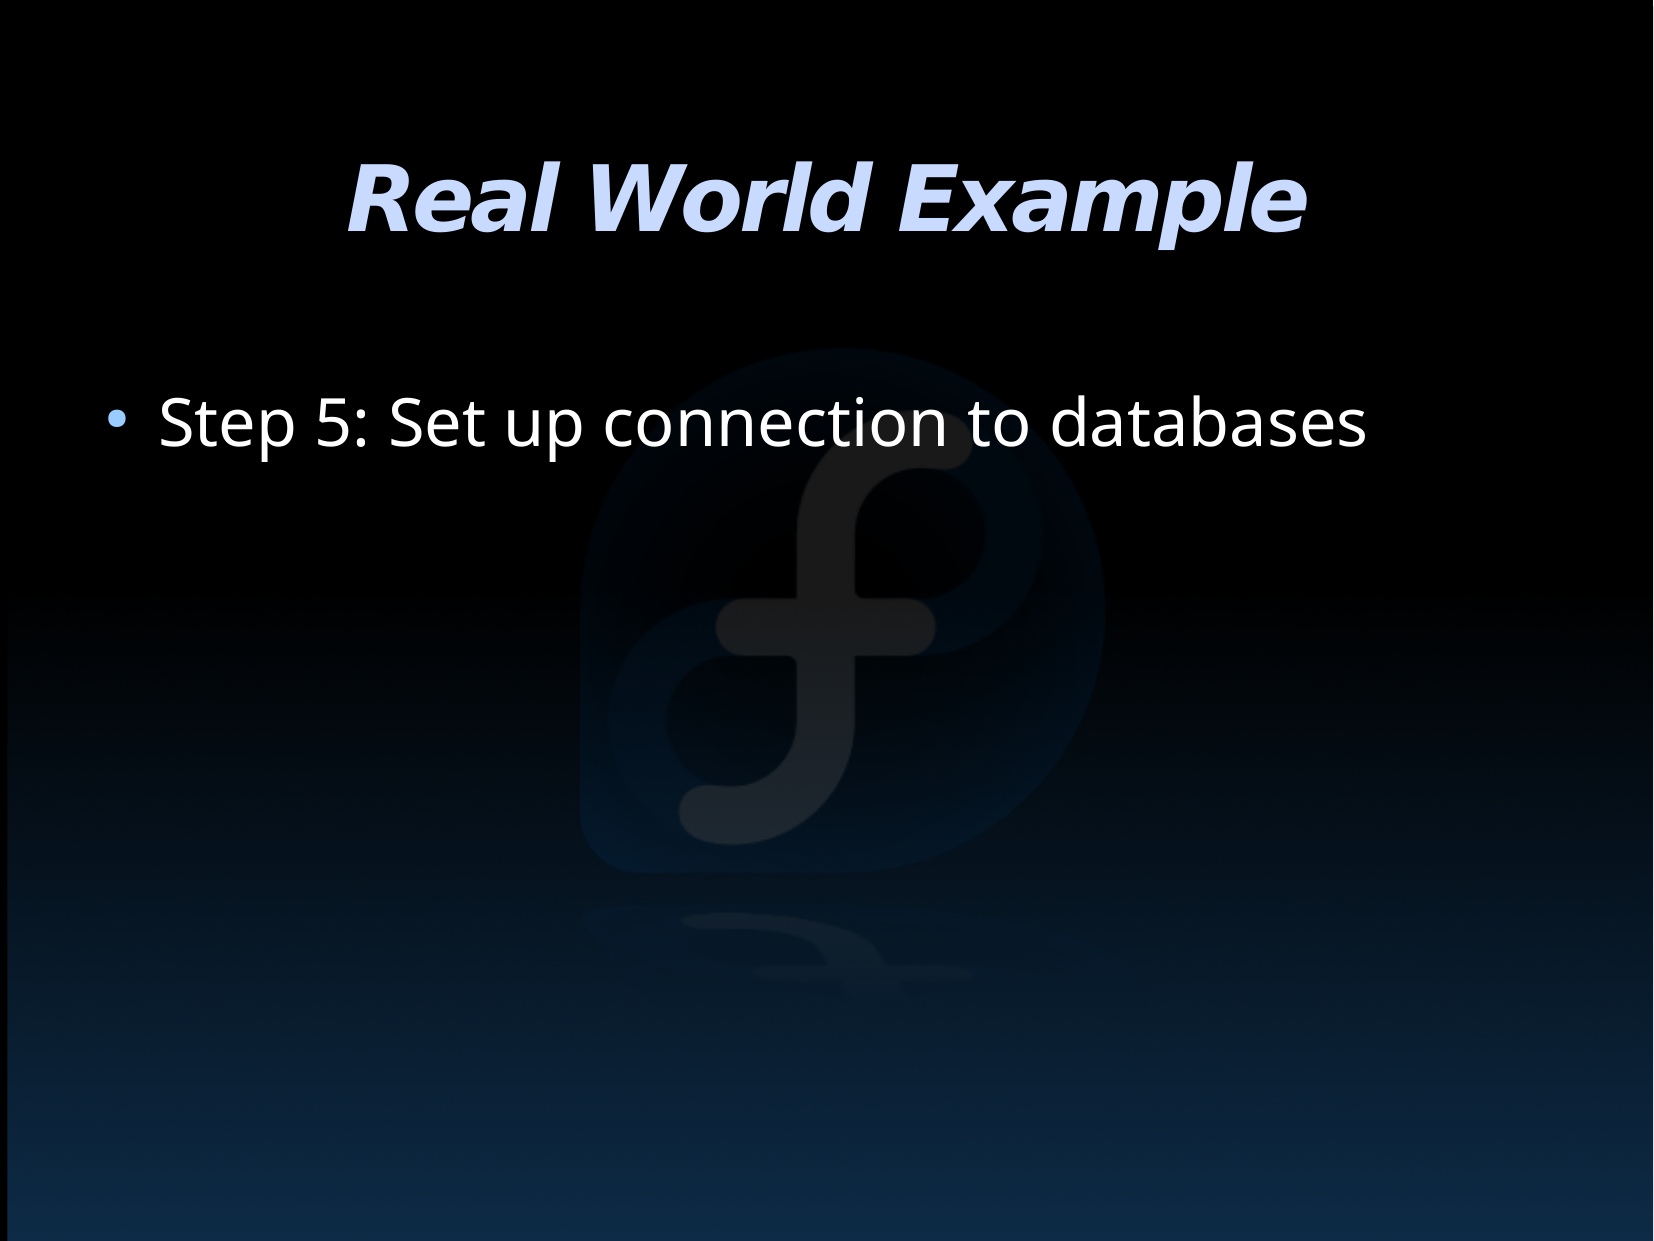

# Real World Example
Step 5: Set up connection to databases